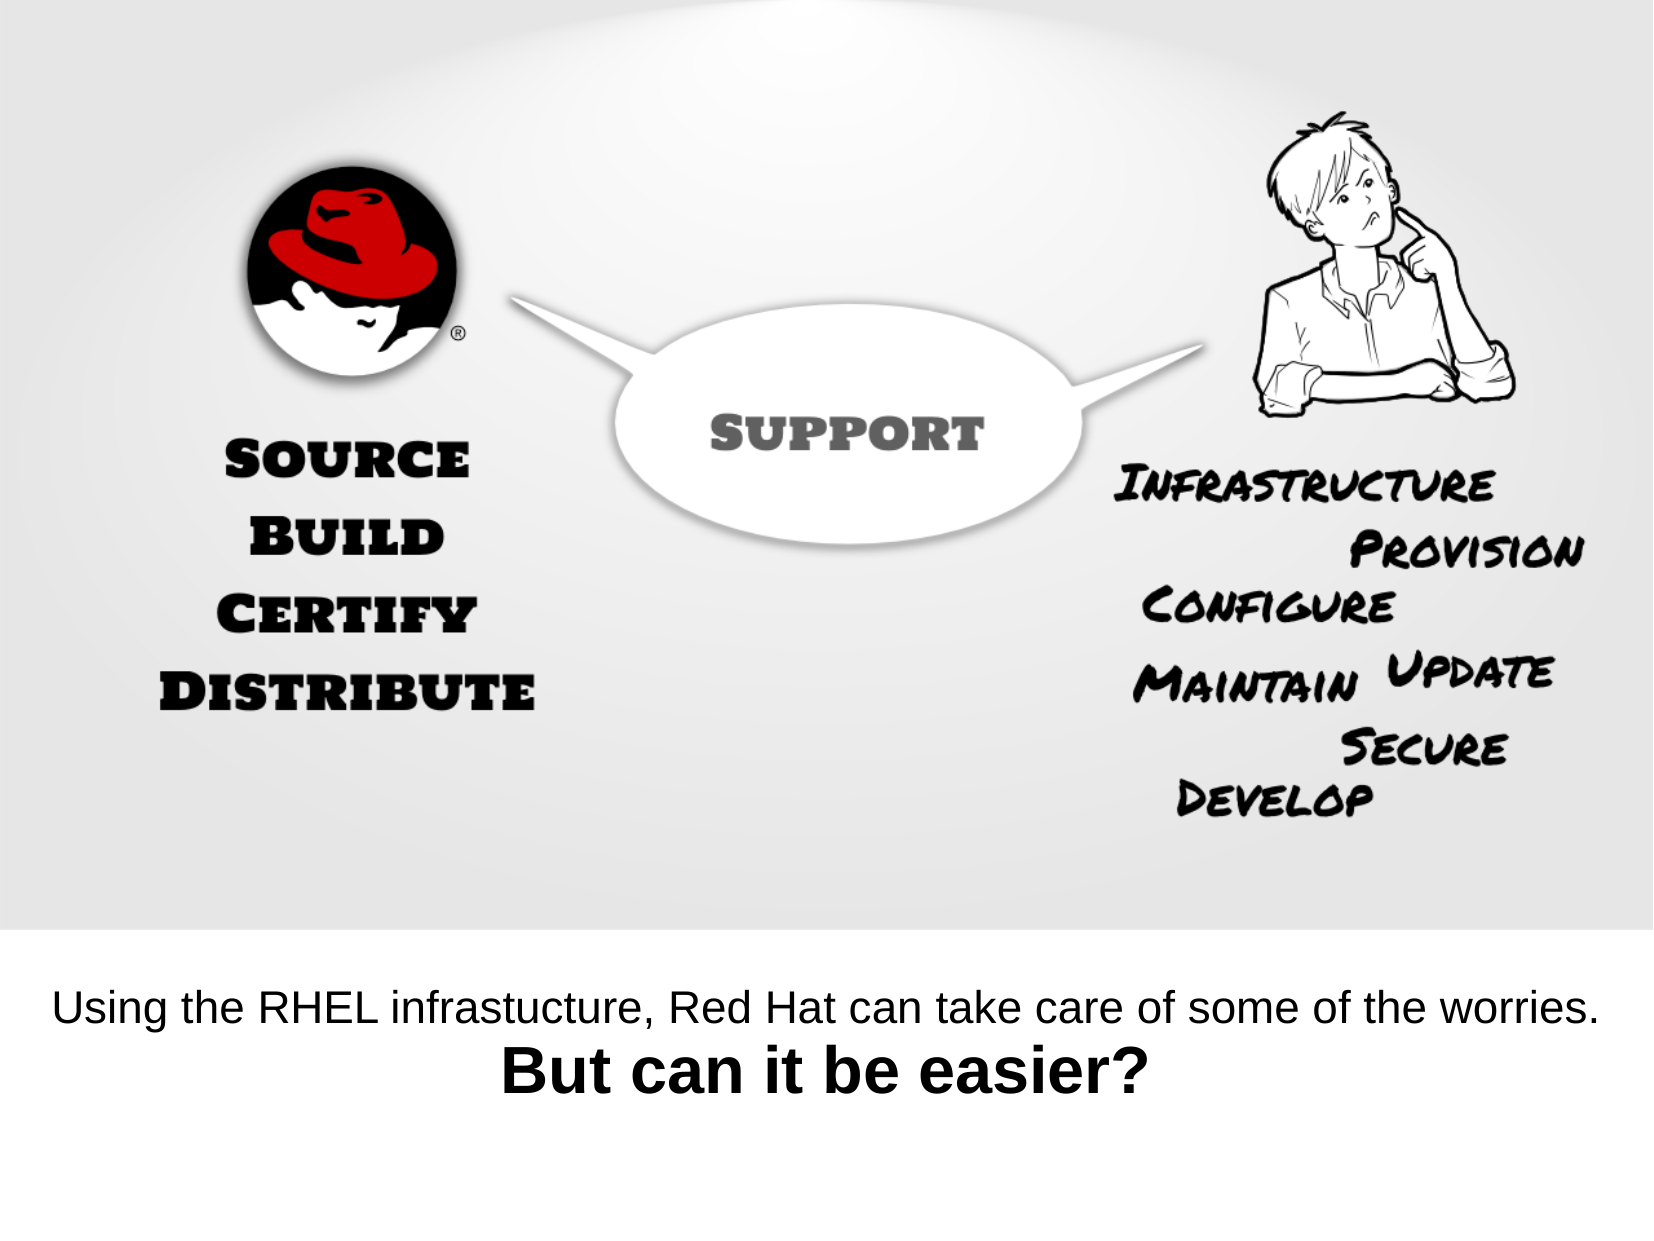

Using the RHEL infrastucture, Red Hat can take care of some of the worries.
But can it be easier?